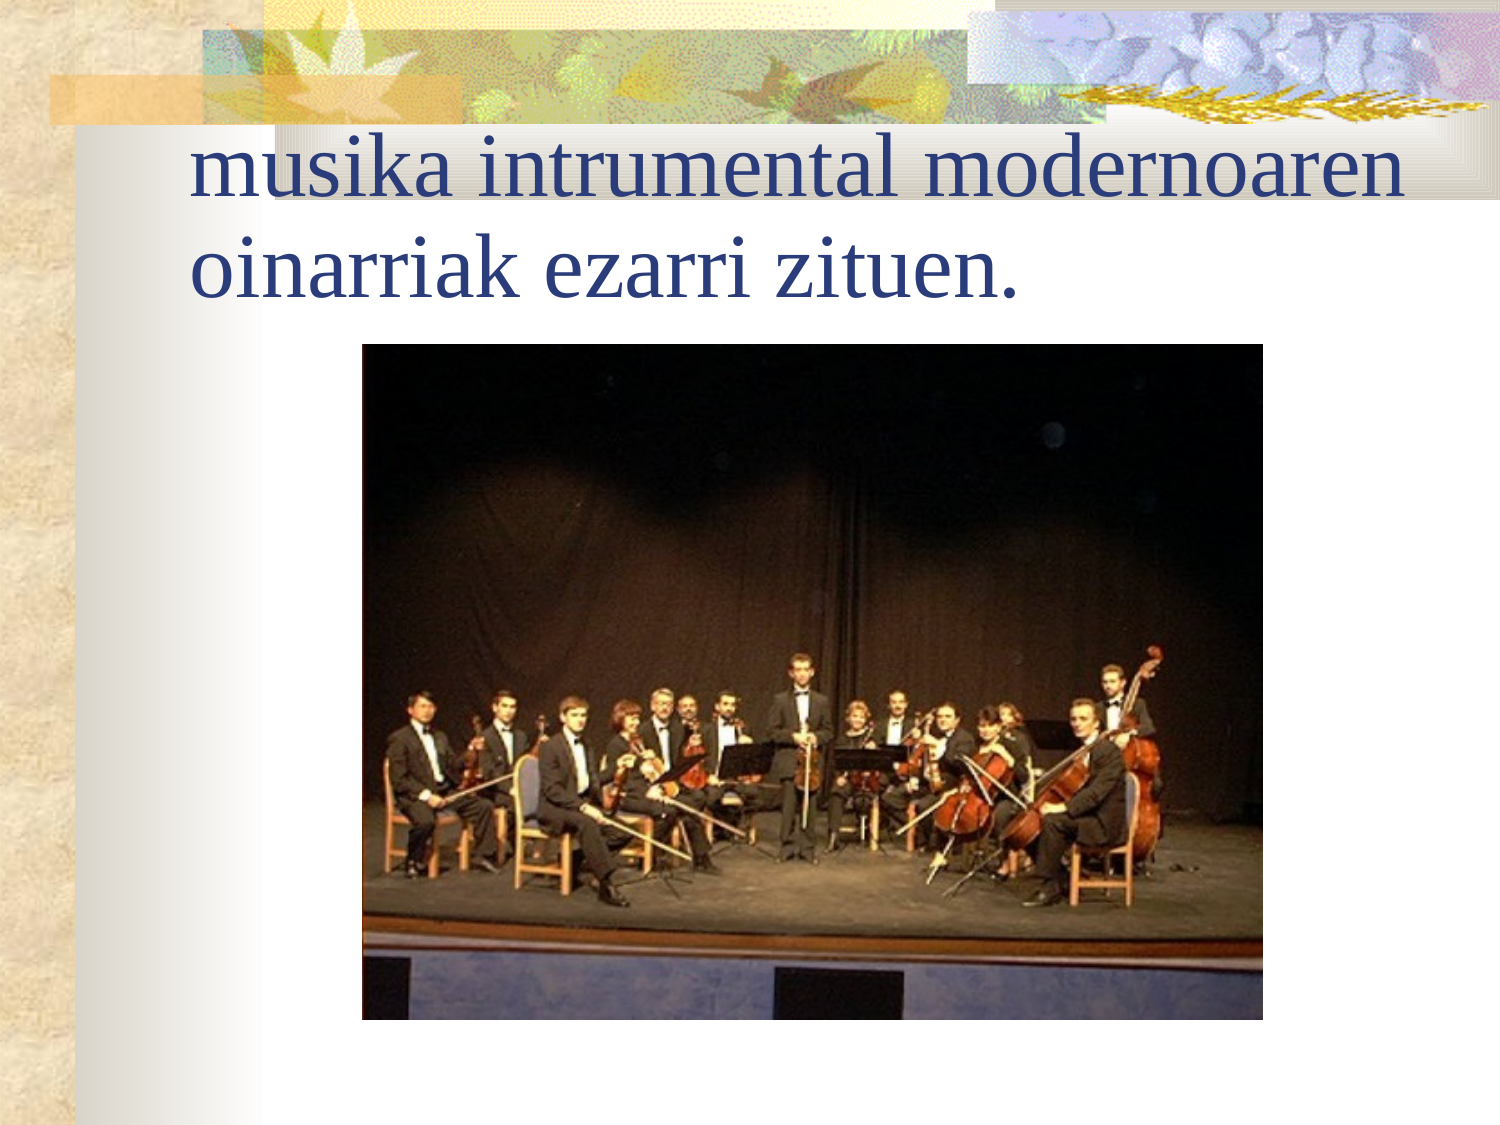

# musika intrumental modernoaren oinarriak ezarri zituen.